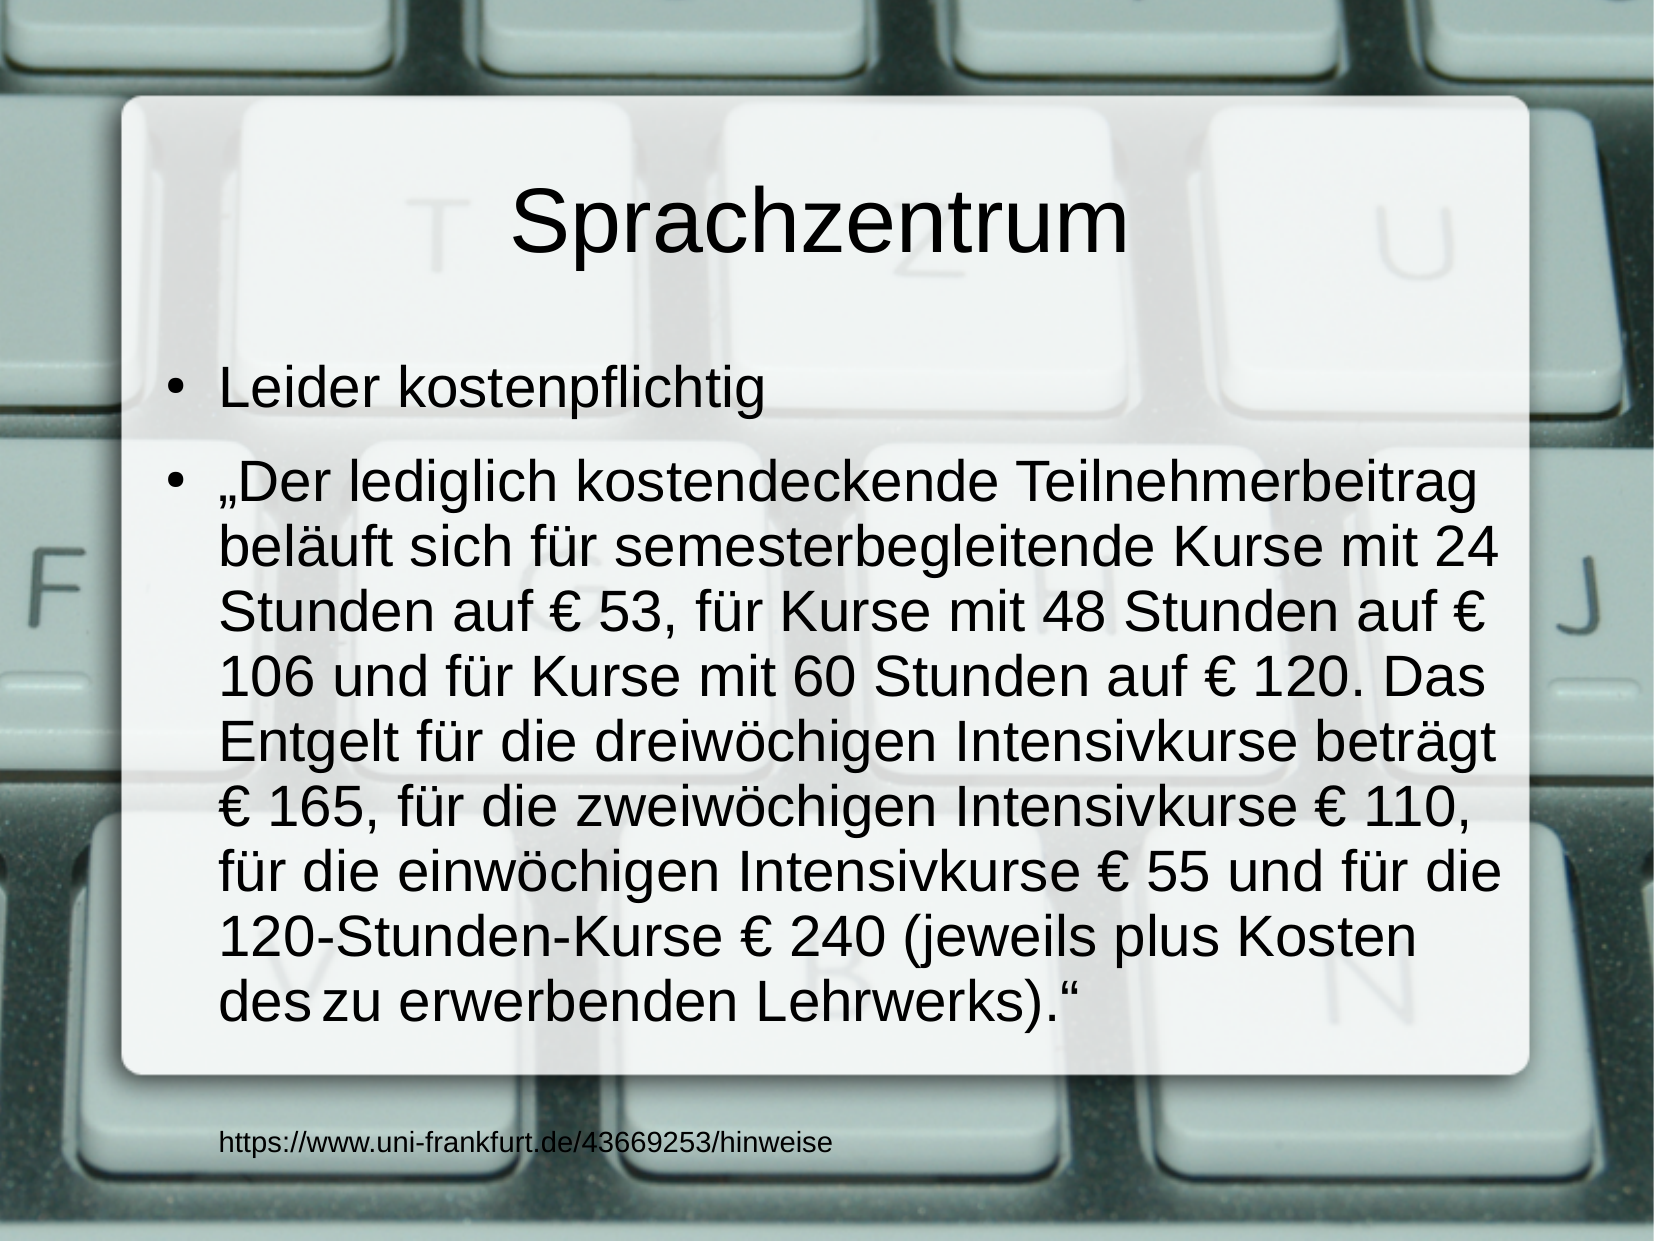

# Sprachzentrum
Leider kostenpflichtig
„Der lediglich kostendeckende Teilnehmerbeitrag beläuft sich für semesterbegleitende Kurse mit 24 Stunden auf € 53, für Kurse mit 48 Stunden auf € 106 und für Kurse mit 60 Stunden auf € 120. Das Entgelt für die dreiwöchigen Intensivkurse beträgt € 165, für die zweiwöchigen Intensivkurse € 110, für die einwöchigen Intensivkurse € 55 und für die 120-Stunden-Kurse € 240 (jeweils plus Kosten des zu erwerbenden Lehrwerks).“
https://www.uni-frankfurt.de/43669253/hinweise